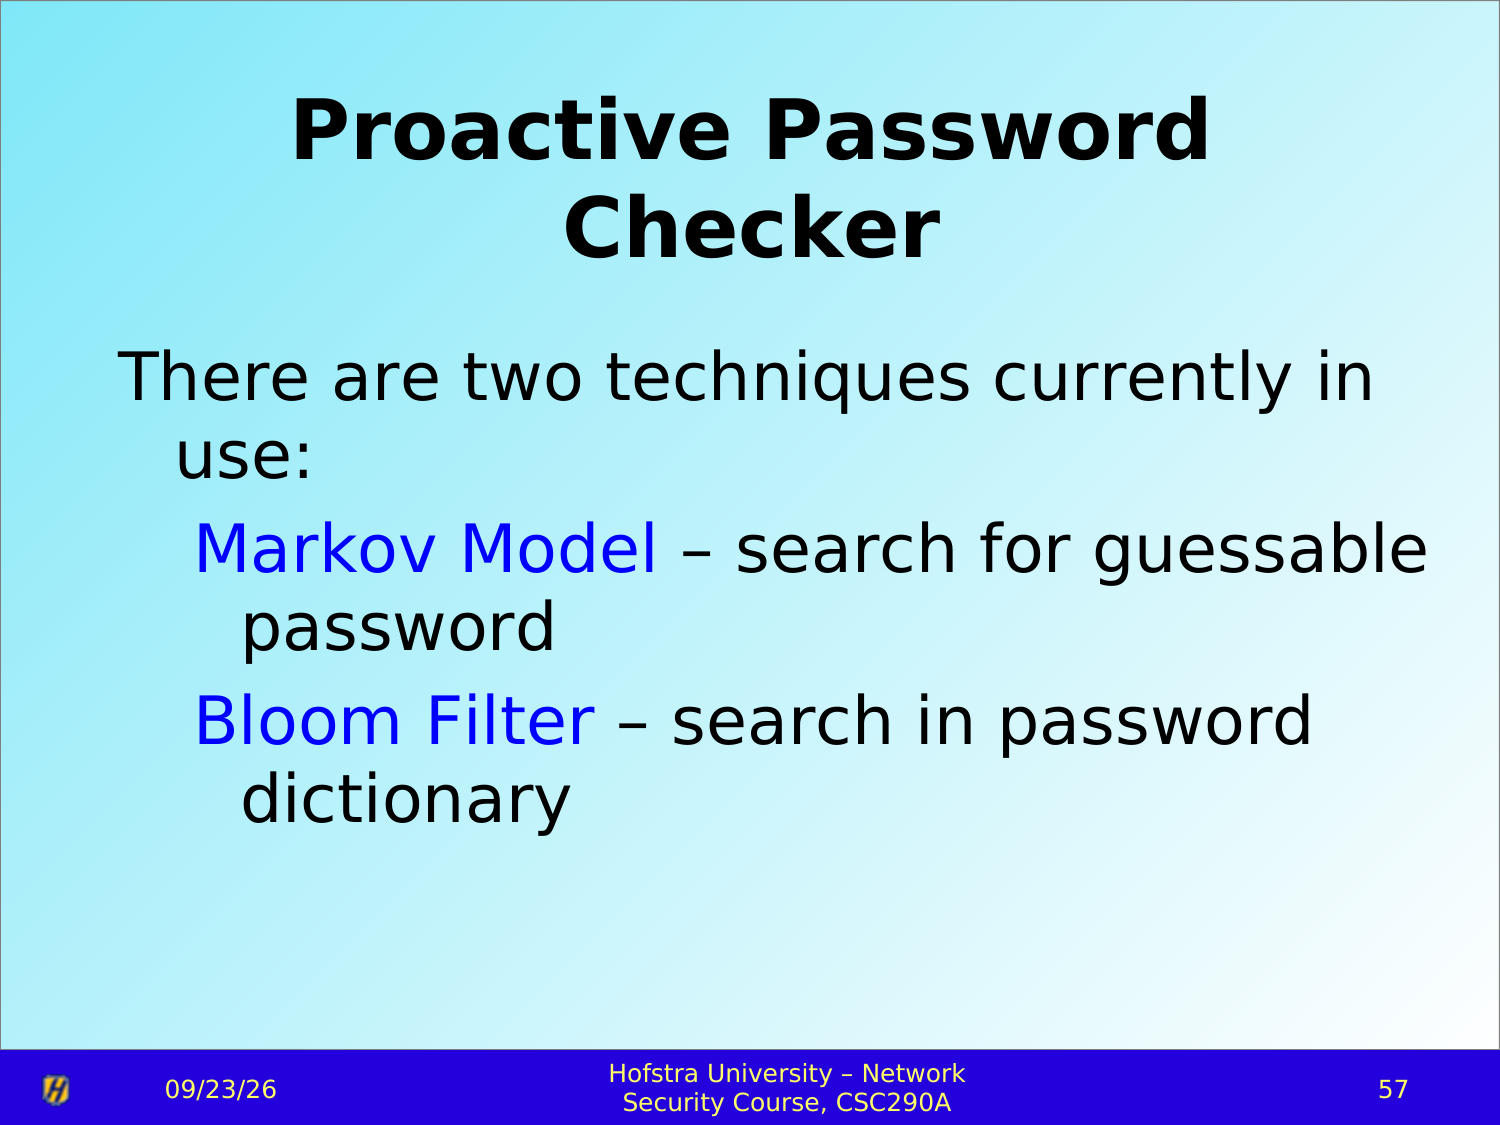

# Proactive Password Checker
There are two techniques currently in use:
Markov Model – search for guessable password
Bloom Filter – search in password dictionary
57